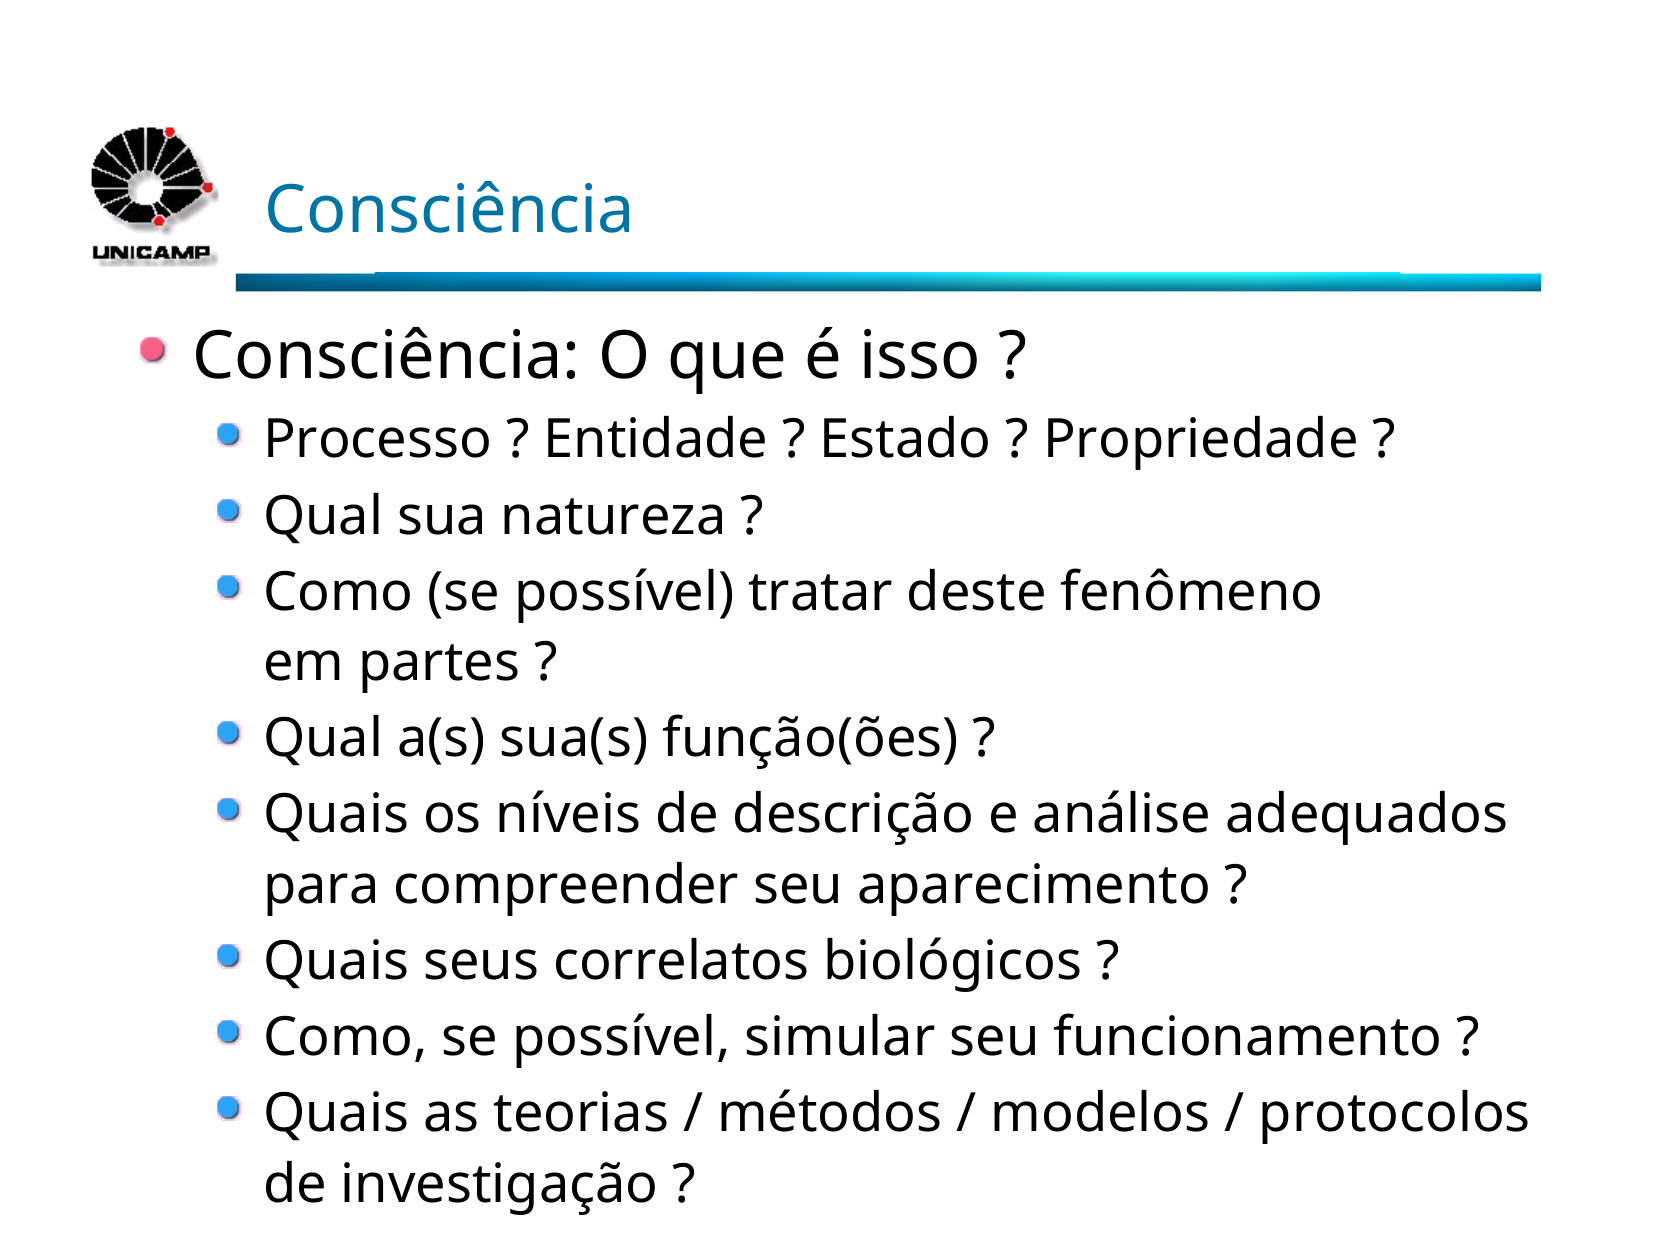

# Consciência
Consciência: O que é isso ?
Processo ? Entidade ? Estado ? Propriedade ?
Qual sua natureza ?
Como (se possível) tratar deste fenômeno
em partes ?
Qual a(s) sua(s) função(ões) ?
Quais os níveis de descrição e análise adequados para compreender seu aparecimento ?
Quais seus correlatos biológicos ?
Como, se possível, simular seu funcionamento ?
Quais as teorias / métodos / modelos / protocolos de investigação ?